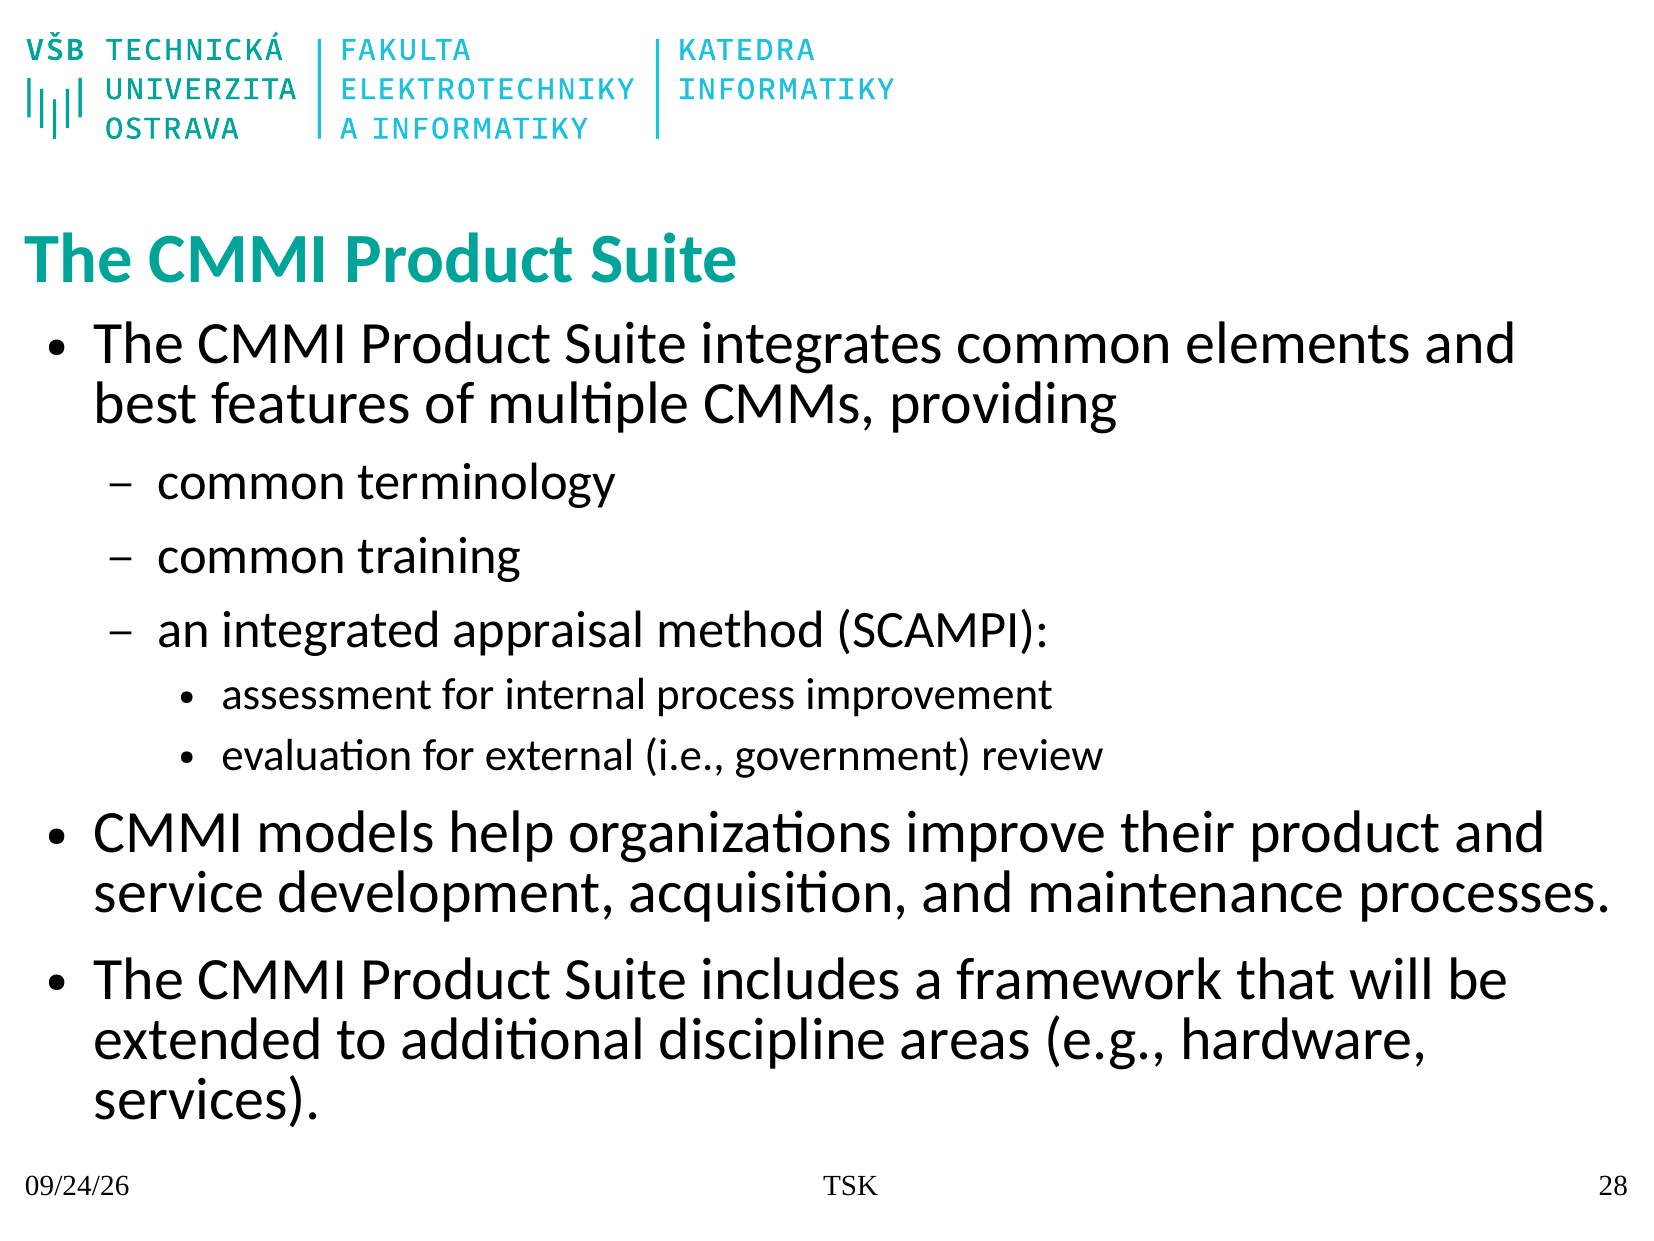

# The CMMI Product Suite
The CMMI Product Suite integrates common elements and best features of multiple CMMs, providing
common terminology
common training
an integrated appraisal method (SCAMPI):
assessment for internal process improvement
evaluation for external (i.e., government) review
CMMI models help organizations improve their product and service development, acquisition, and maintenance processes.
The CMMI Product Suite includes a framework that will be extended to additional discipline areas (e.g., hardware, services).
TSK
28